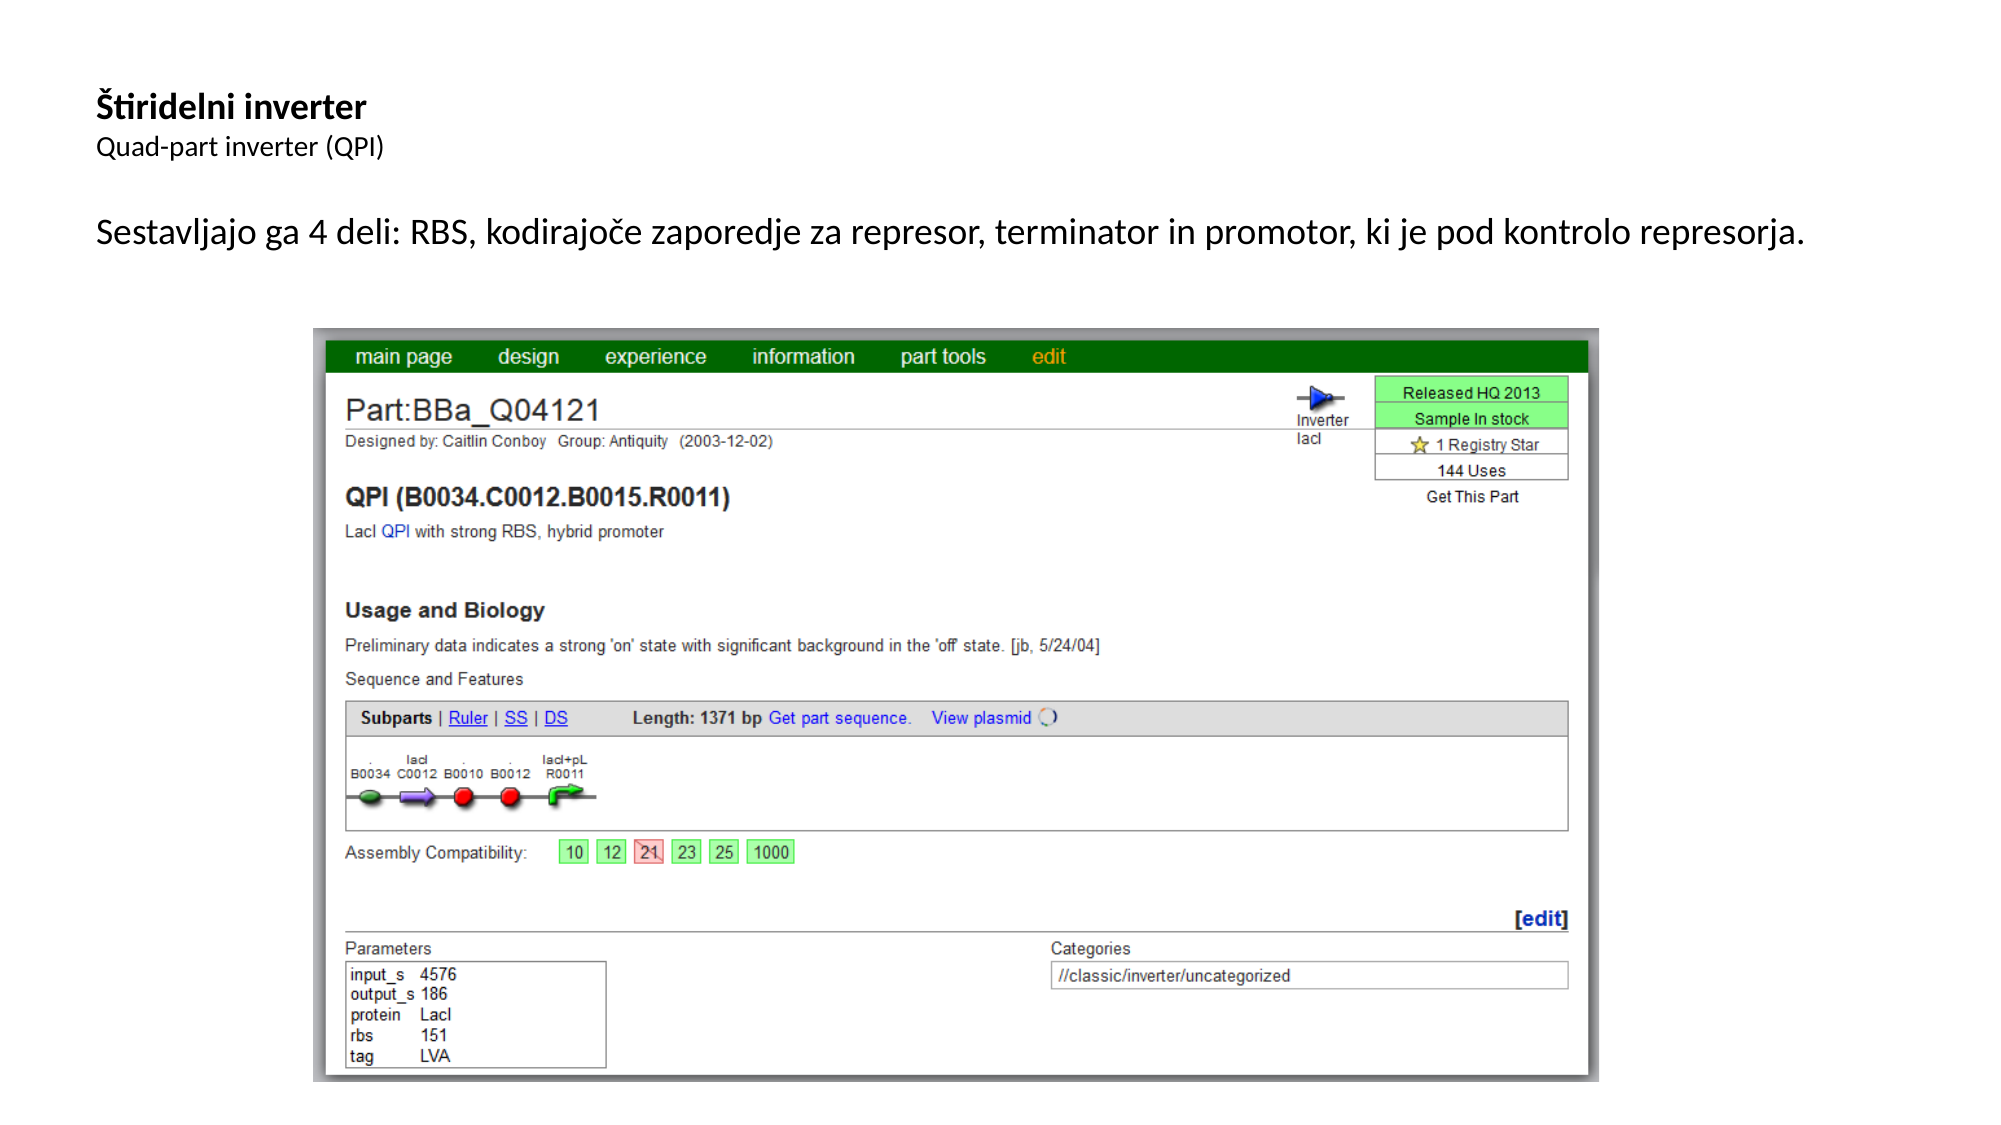

Štiridelni inverter
Quad-part inverter (QPI)
Sestavljajo ga 4 deli: RBS, kodirajoče zaporedje za represor, terminator in promotor, ki je pod kontrolo represorja.